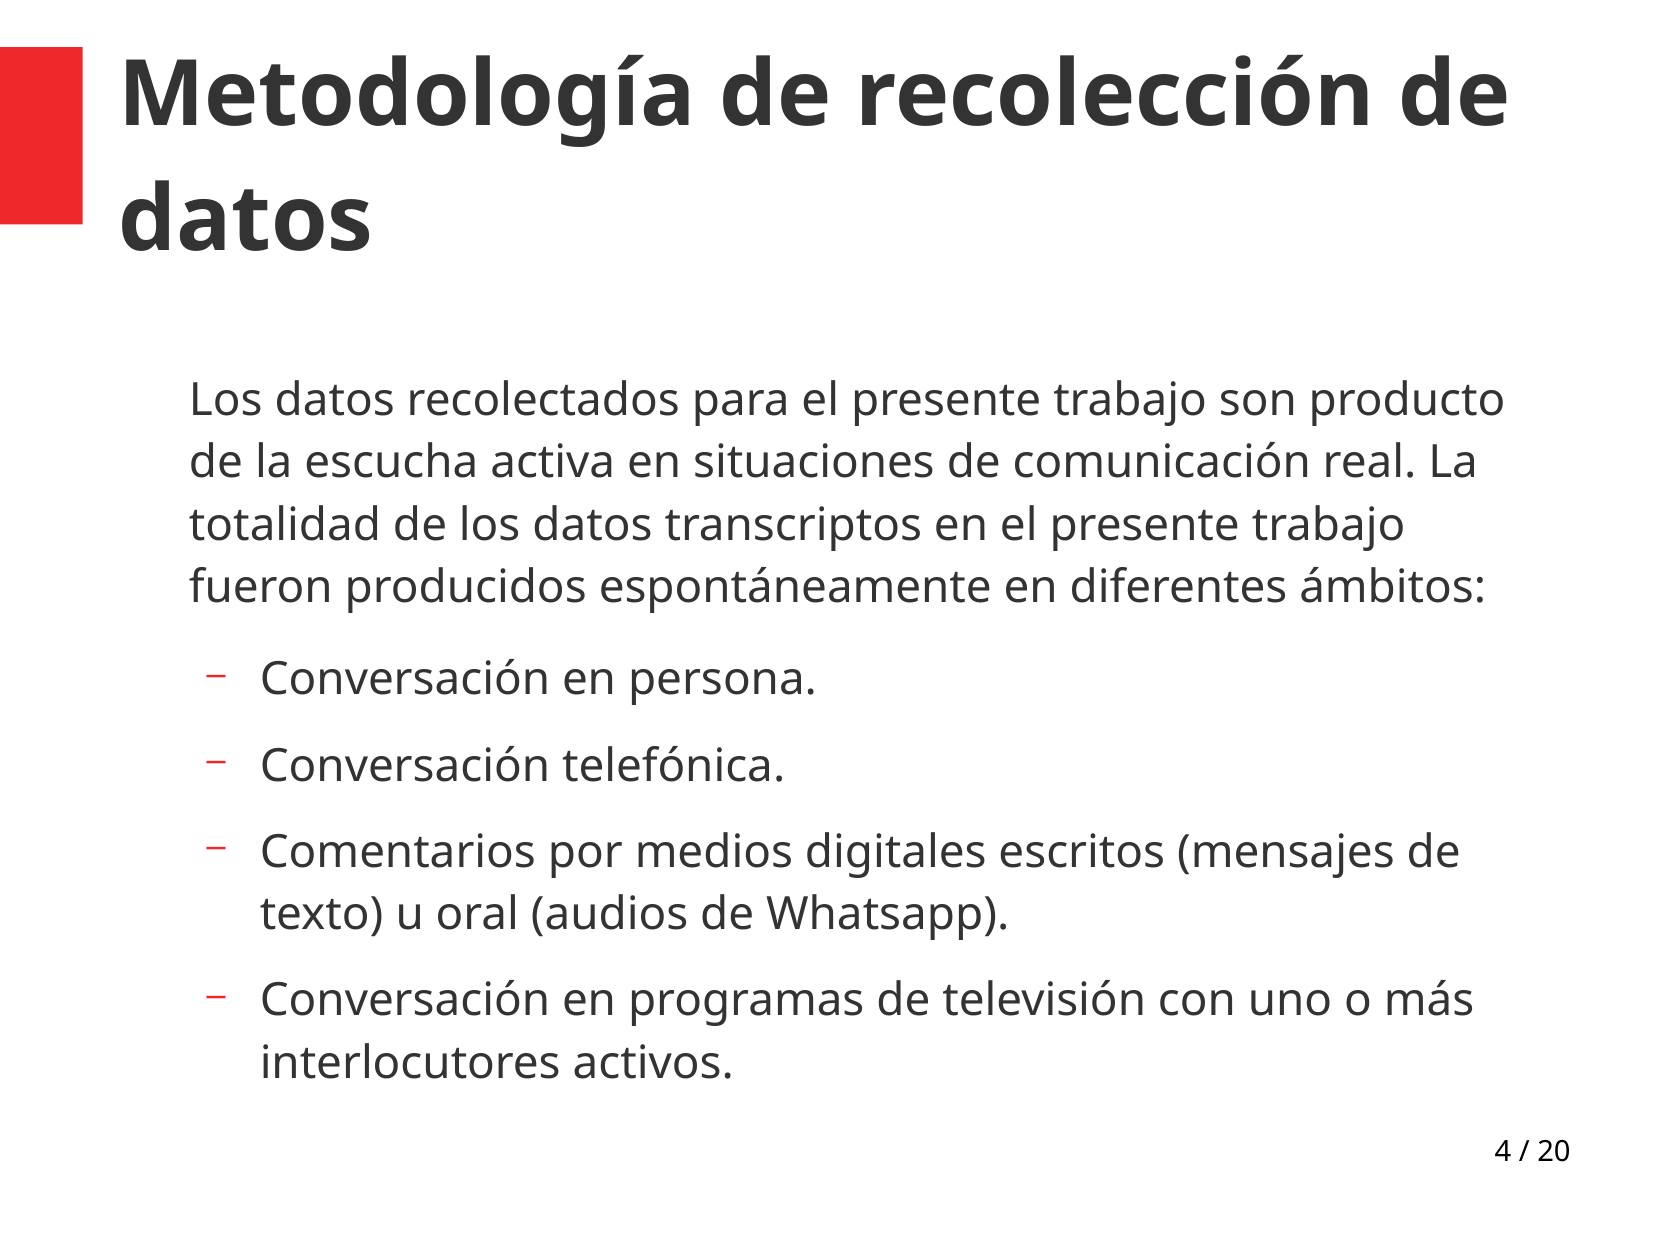

# Metodología de recolección de datos
Los datos recolectados para el presente trabajo son producto de la escucha activa en situaciones de comunicación real. La totalidad de los datos transcriptos en el presente trabajo fueron producidos espontáneamente en diferentes ámbitos:
Conversación en persona.
Conversación telefónica.
Comentarios por medios digitales escritos (mensajes de texto) u oral (audios de Whatsapp).
Conversación en programas de televisión con uno o más interlocutores activos.
4